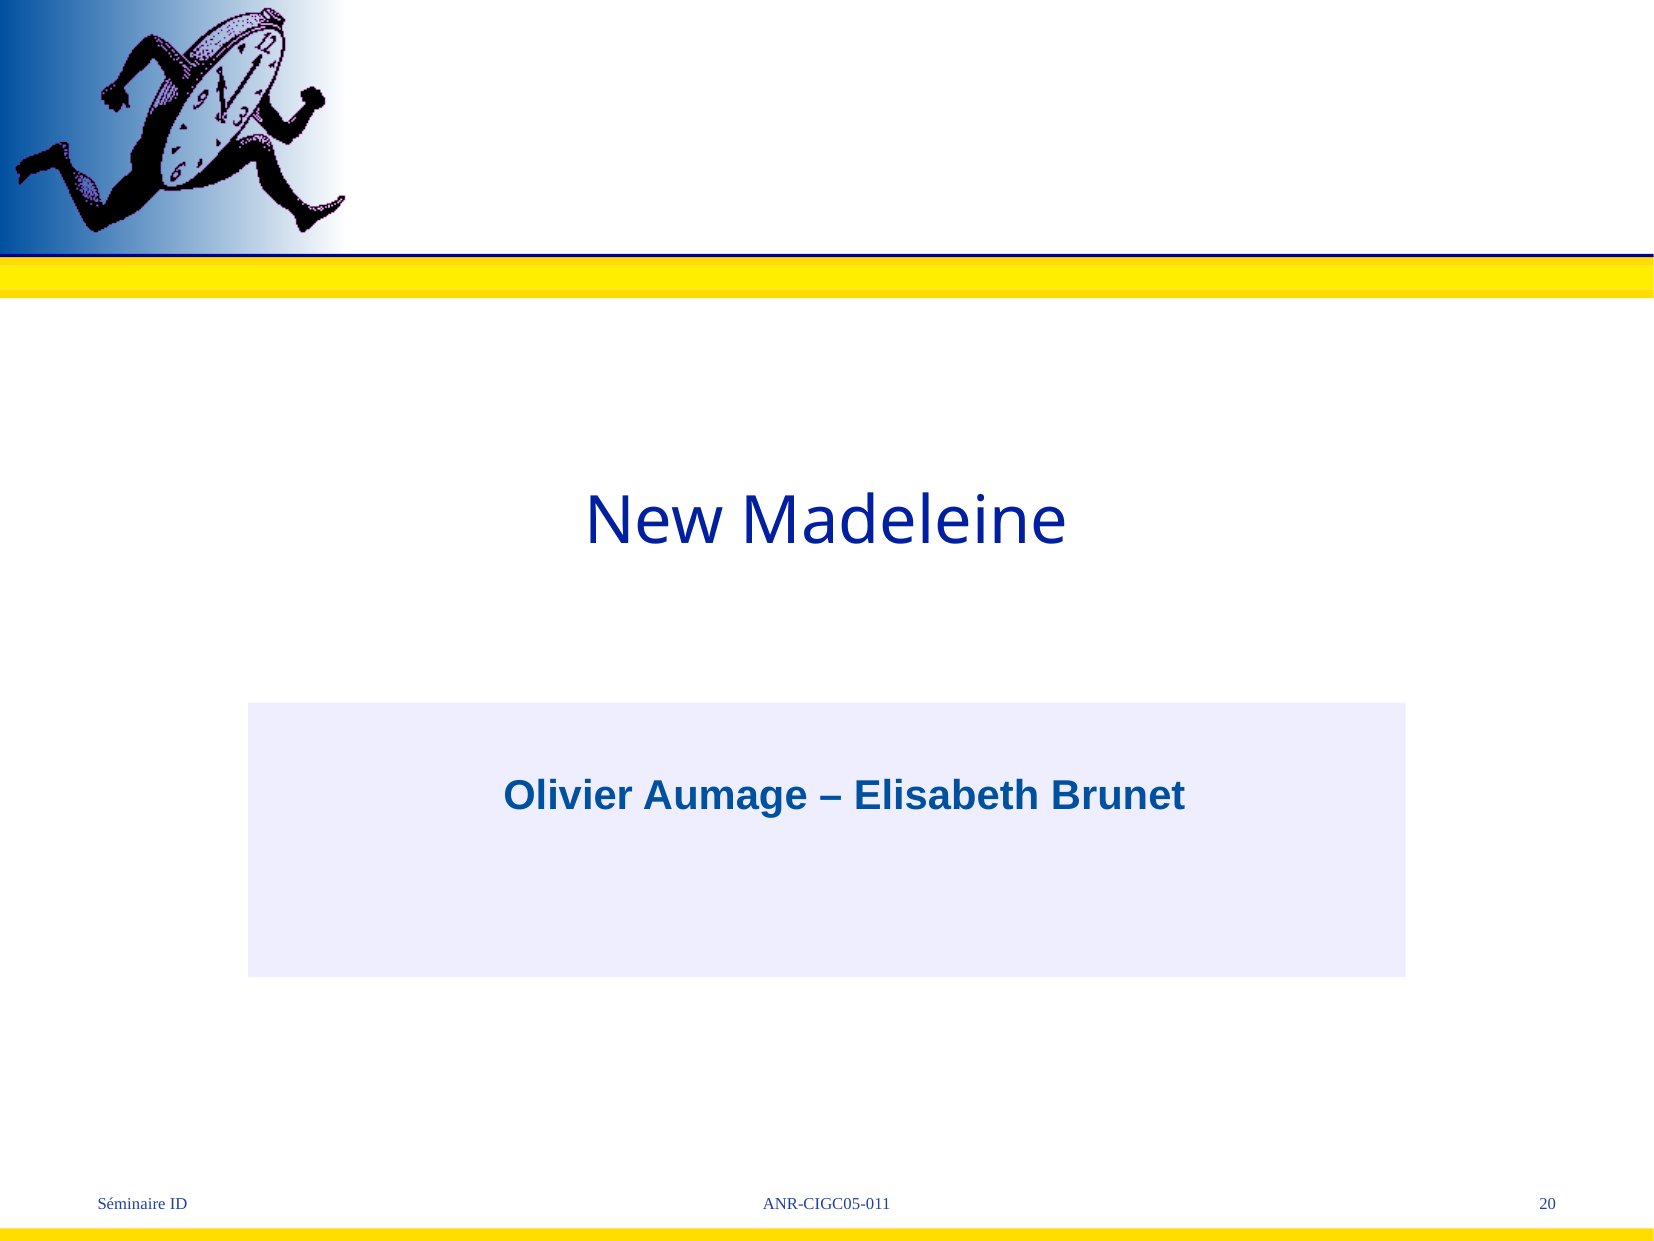

# New Madeleine
Olivier Aumage – Elisabeth Brunet
Séminaire ID
ANR-CIGC05-011
20